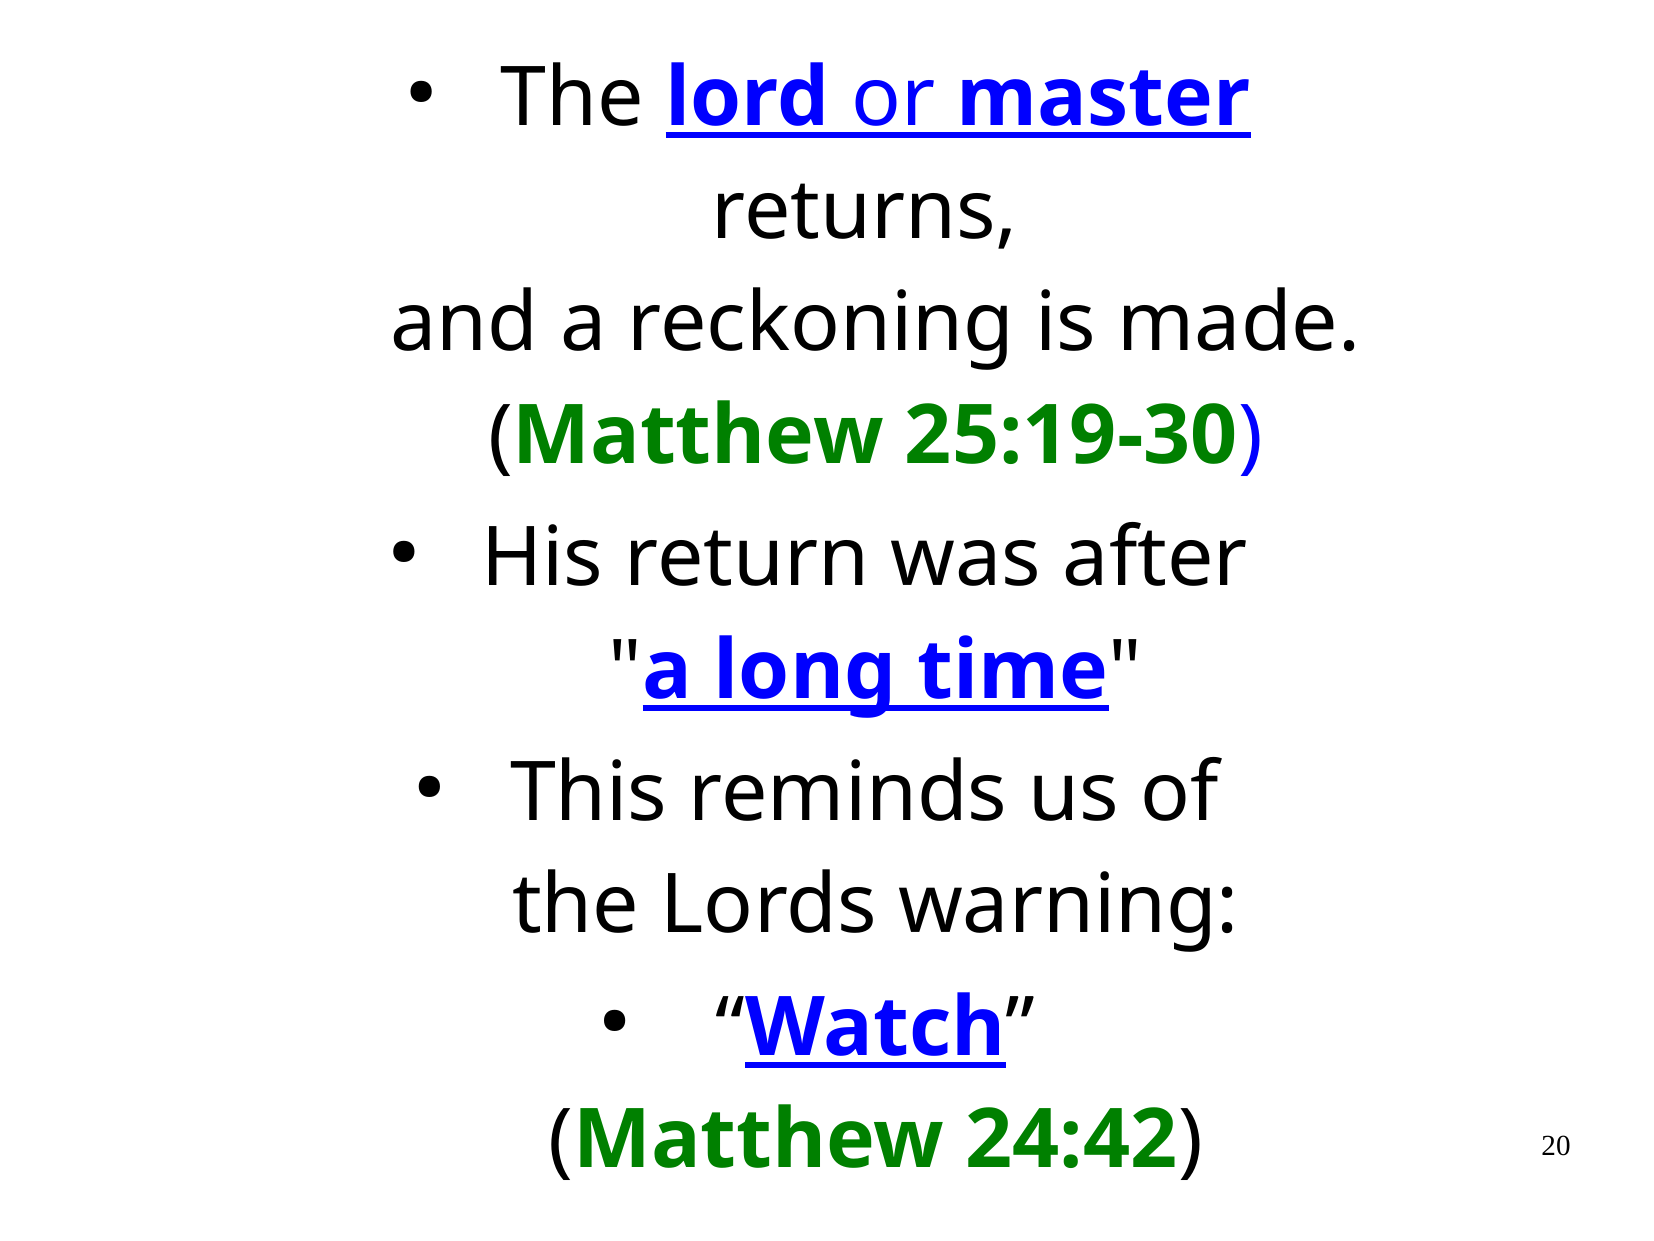

# The lord or master returns, and a reckoning is made. (Matthew 25:19-30)
His return was after
"a long time"
This reminds us of
the Lords warning:
“Watch”
(Matthew 24:42)
20